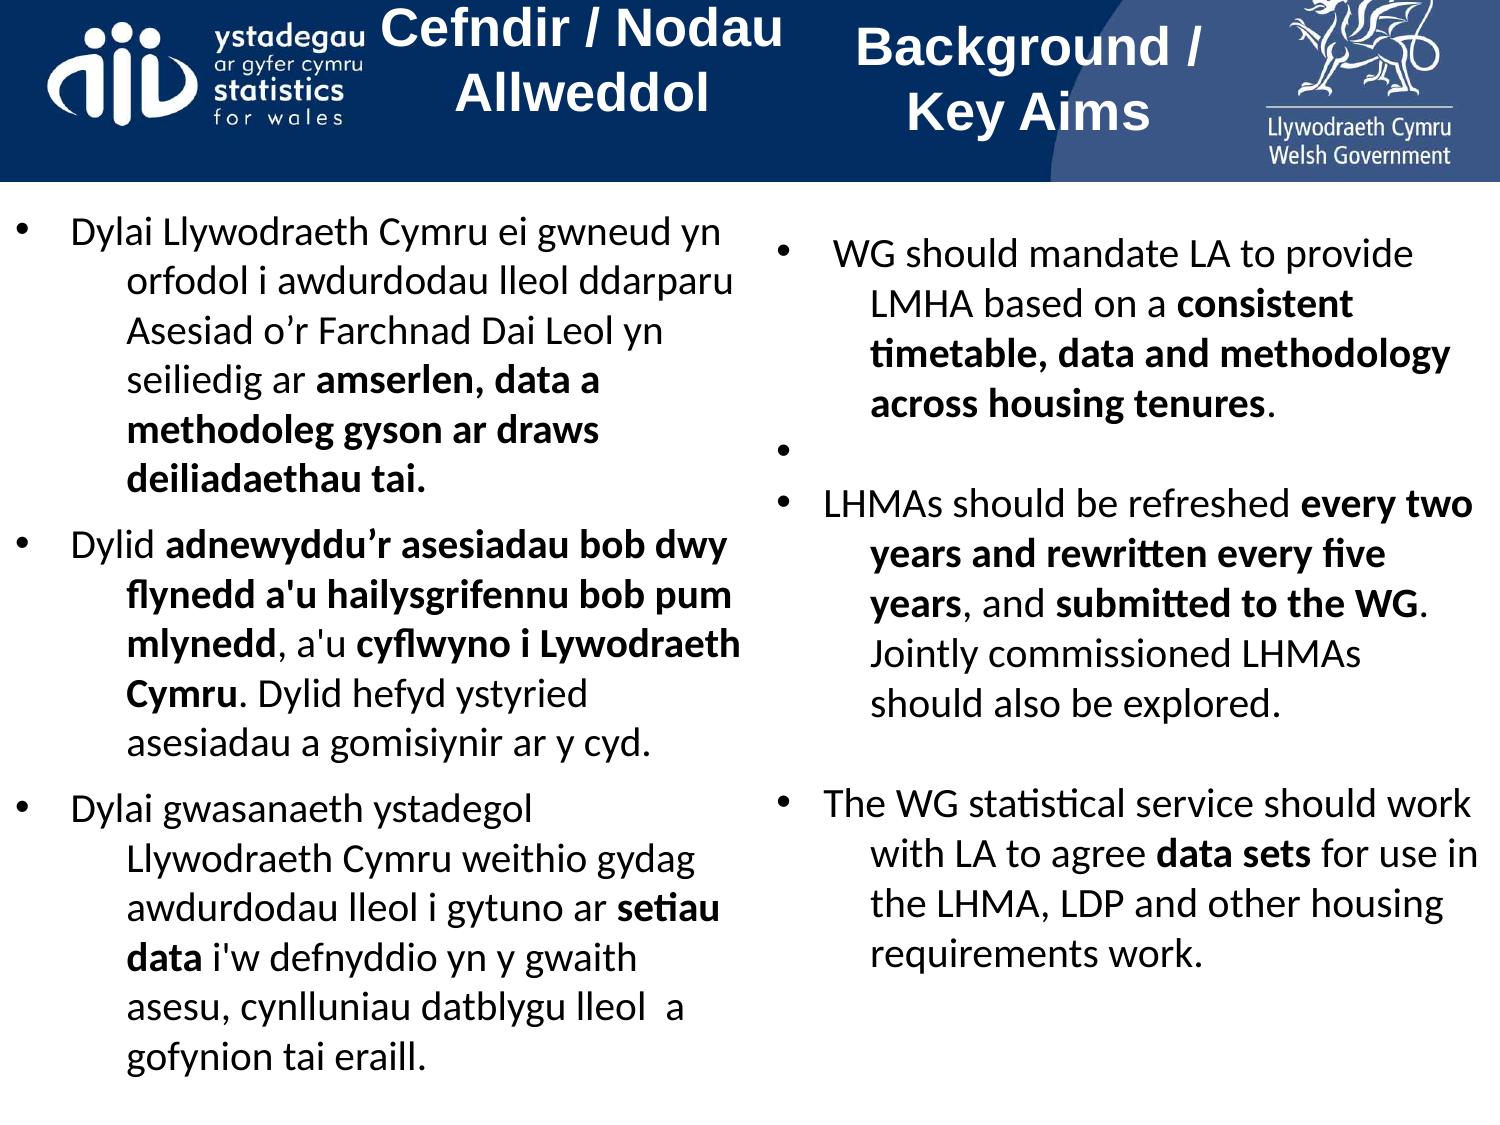

Cefndir / Nodau Allweddol
Background / Key Aims
# Dylai Llywodraeth Cymru ei gwneud yn orfodol i awdurdodau lleol ddarparu Asesiad o’r Farchnad Dai Leol yn seiliedig ar amserlen, data a methodoleg gyson ar draws deiliadaethau tai.
Dylid adnewyddu’r asesiadau bob dwy flynedd a'u hailysgrifennu bob pum mlynedd, a'u cyflwyno i Lywodraeth Cymru. Dylid hefyd ystyried asesiadau a gomisiynir ar y cyd.
Dylai gwasanaeth ystadegol Llywodraeth Cymru weithio gydag awdurdodau lleol i gytuno ar setiau data i'w defnyddio yn y gwaith asesu, cynlluniau datblygu lleol  a gofynion tai eraill.
 WG should mandate LA to provide LMHA based on a consistent timetable, data and methodology across housing tenures.
LHMAs should be refreshed every two years and rewritten every five years, and submitted to the WG. Jointly commissioned LHMAs should also be explored.
The WG statistical service should work with LA to agree data sets for use in the LHMA, LDP and other housing requirements work.